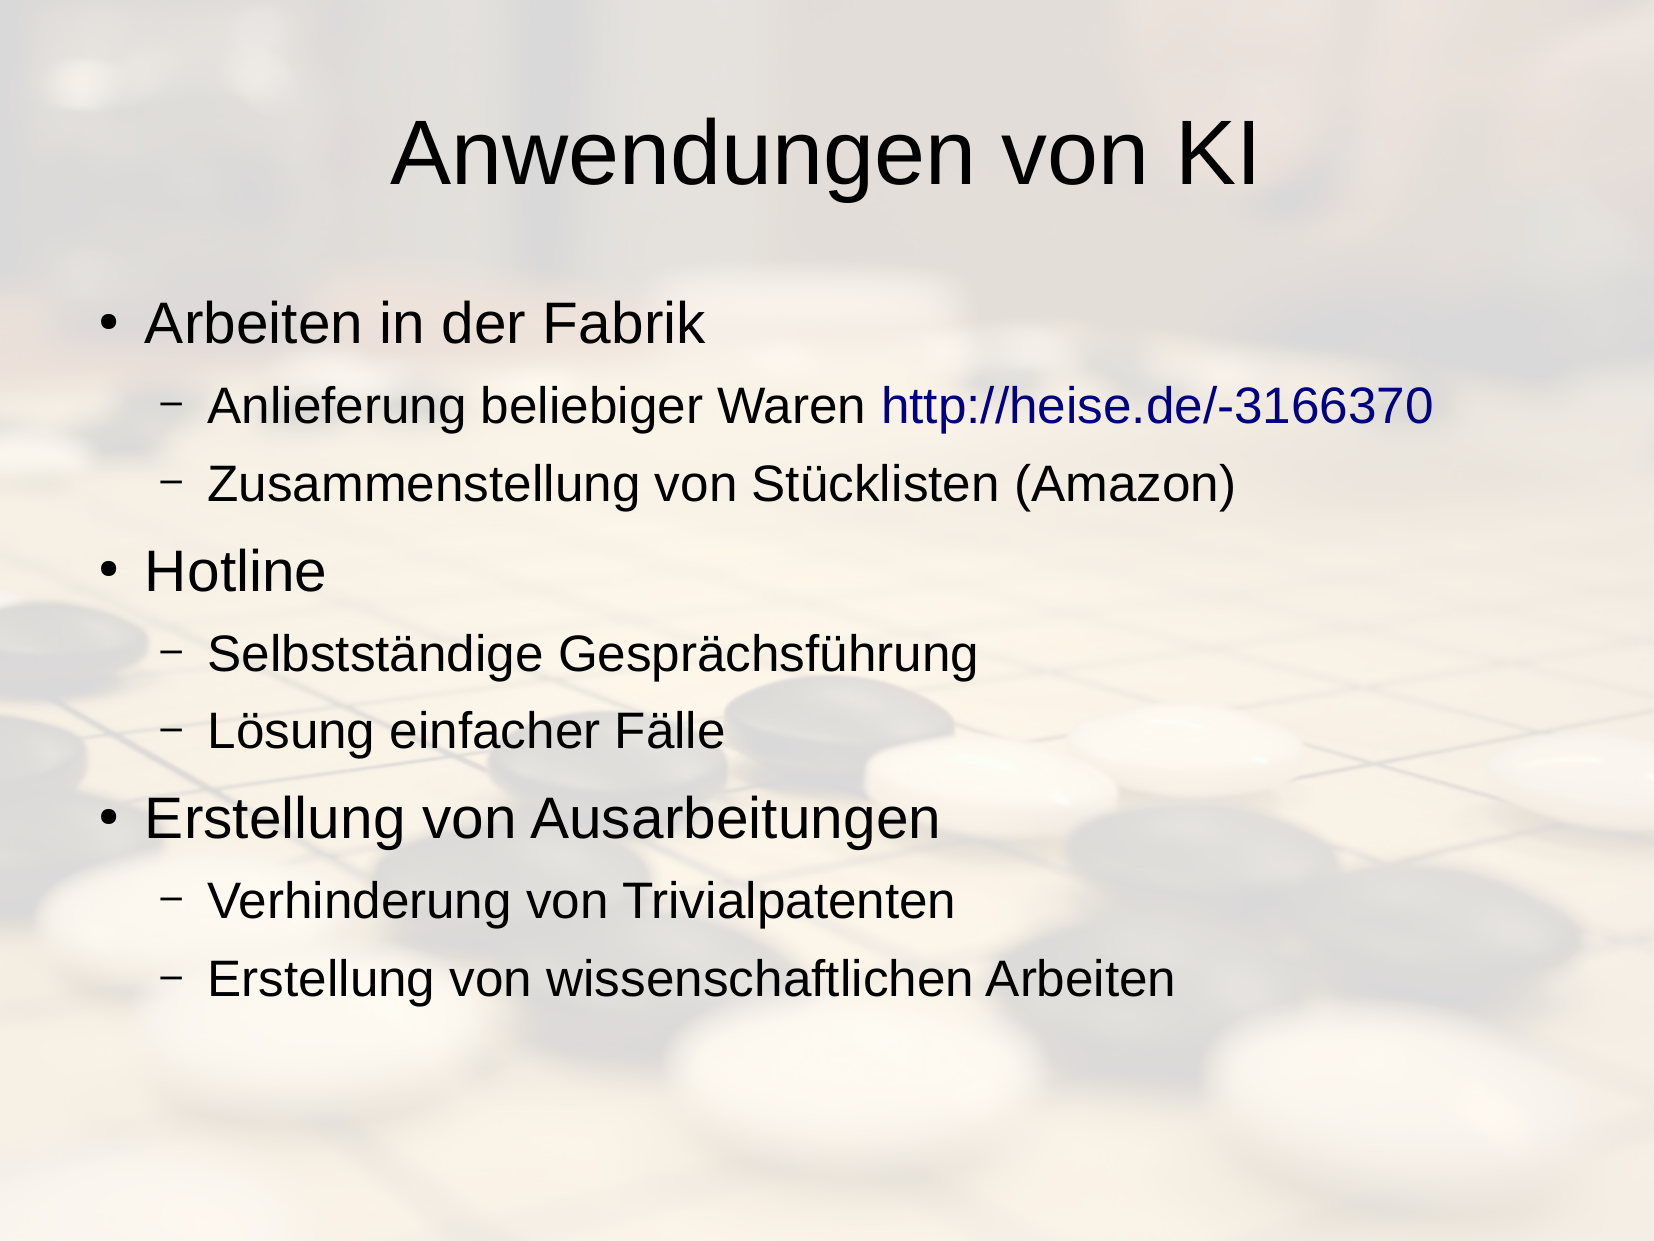

# Anwendungen von KI
Arbeiten in der Fabrik
Anlieferung beliebiger Waren http://heise.de/-3166370
Zusammenstellung von Stücklisten (Amazon)
Hotline
Selbstständige Gesprächsführung
Lösung einfacher Fälle
Erstellung von Ausarbeitungen
Verhinderung von Trivialpatenten
Erstellung von wissenschaftlichen Arbeiten